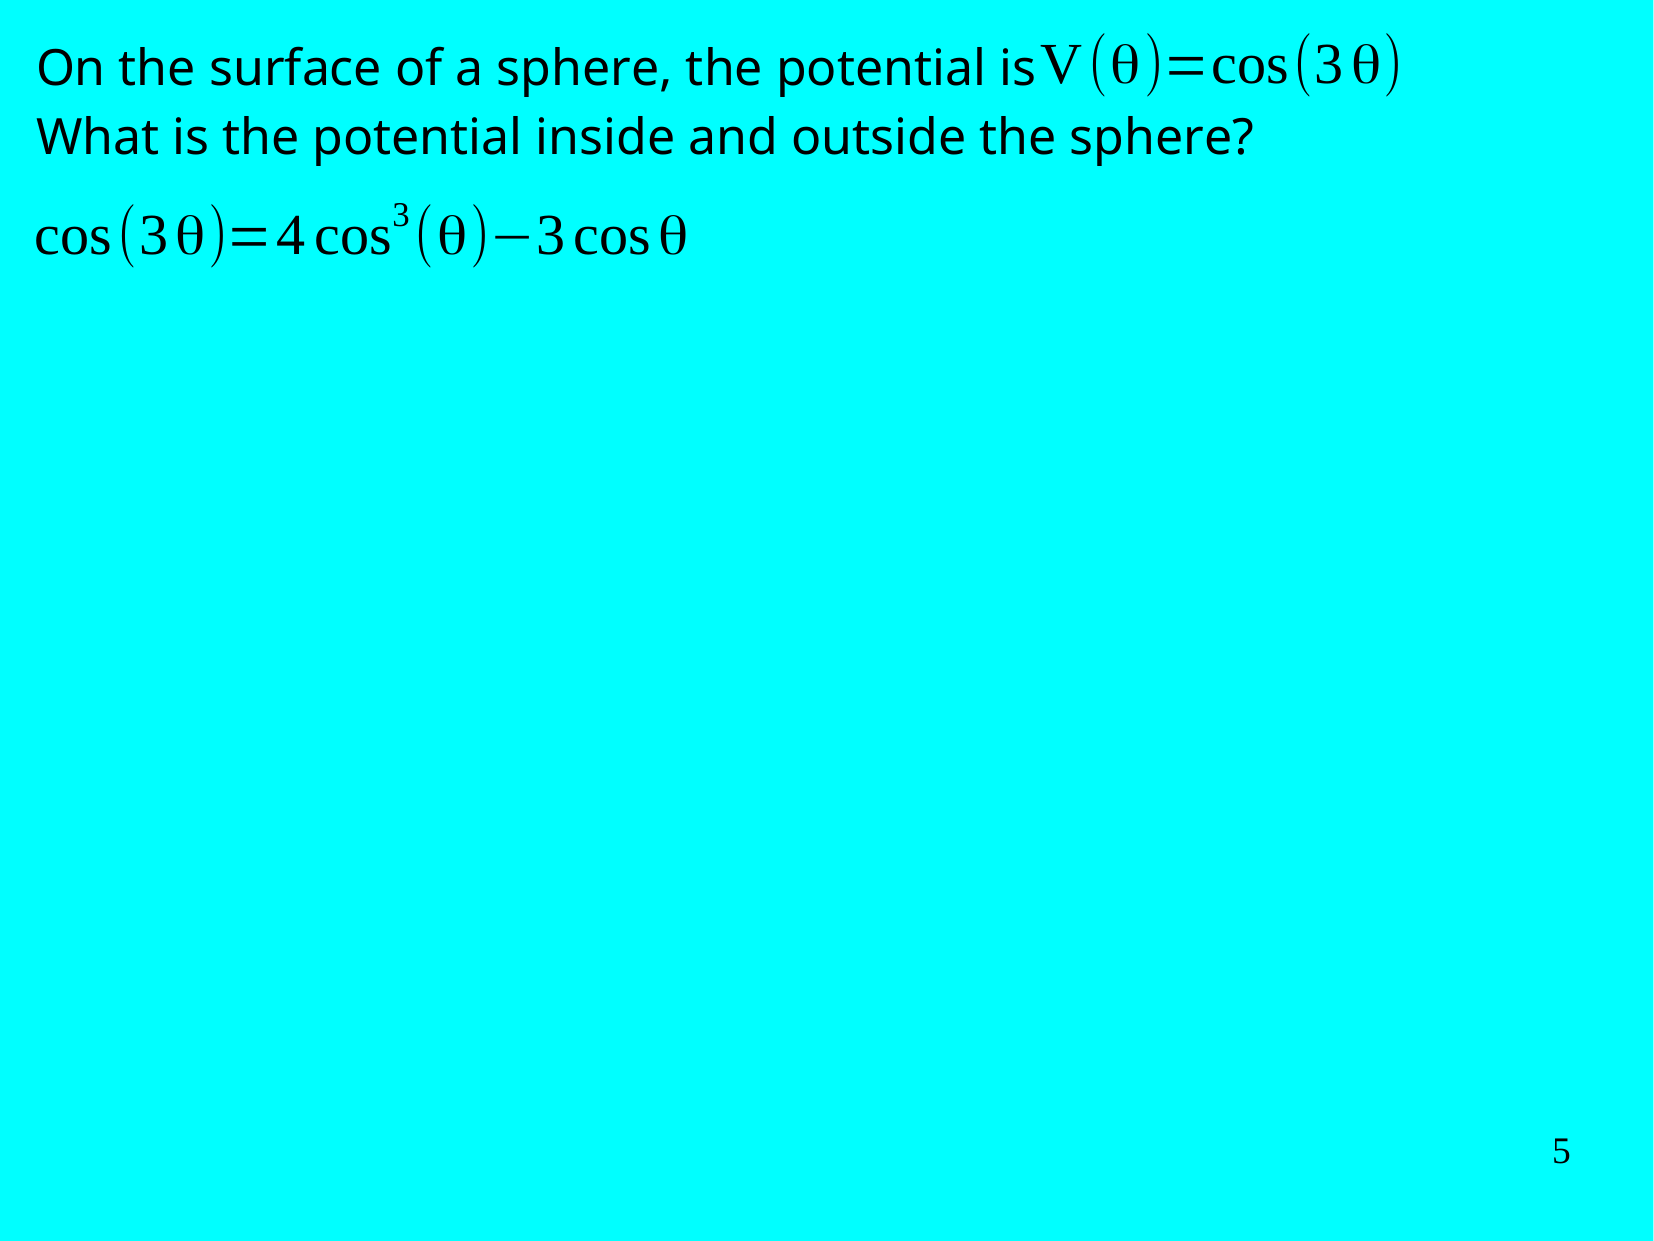

On the surface of a sphere, the potential is
What is the potential inside and outside the sphere?
5